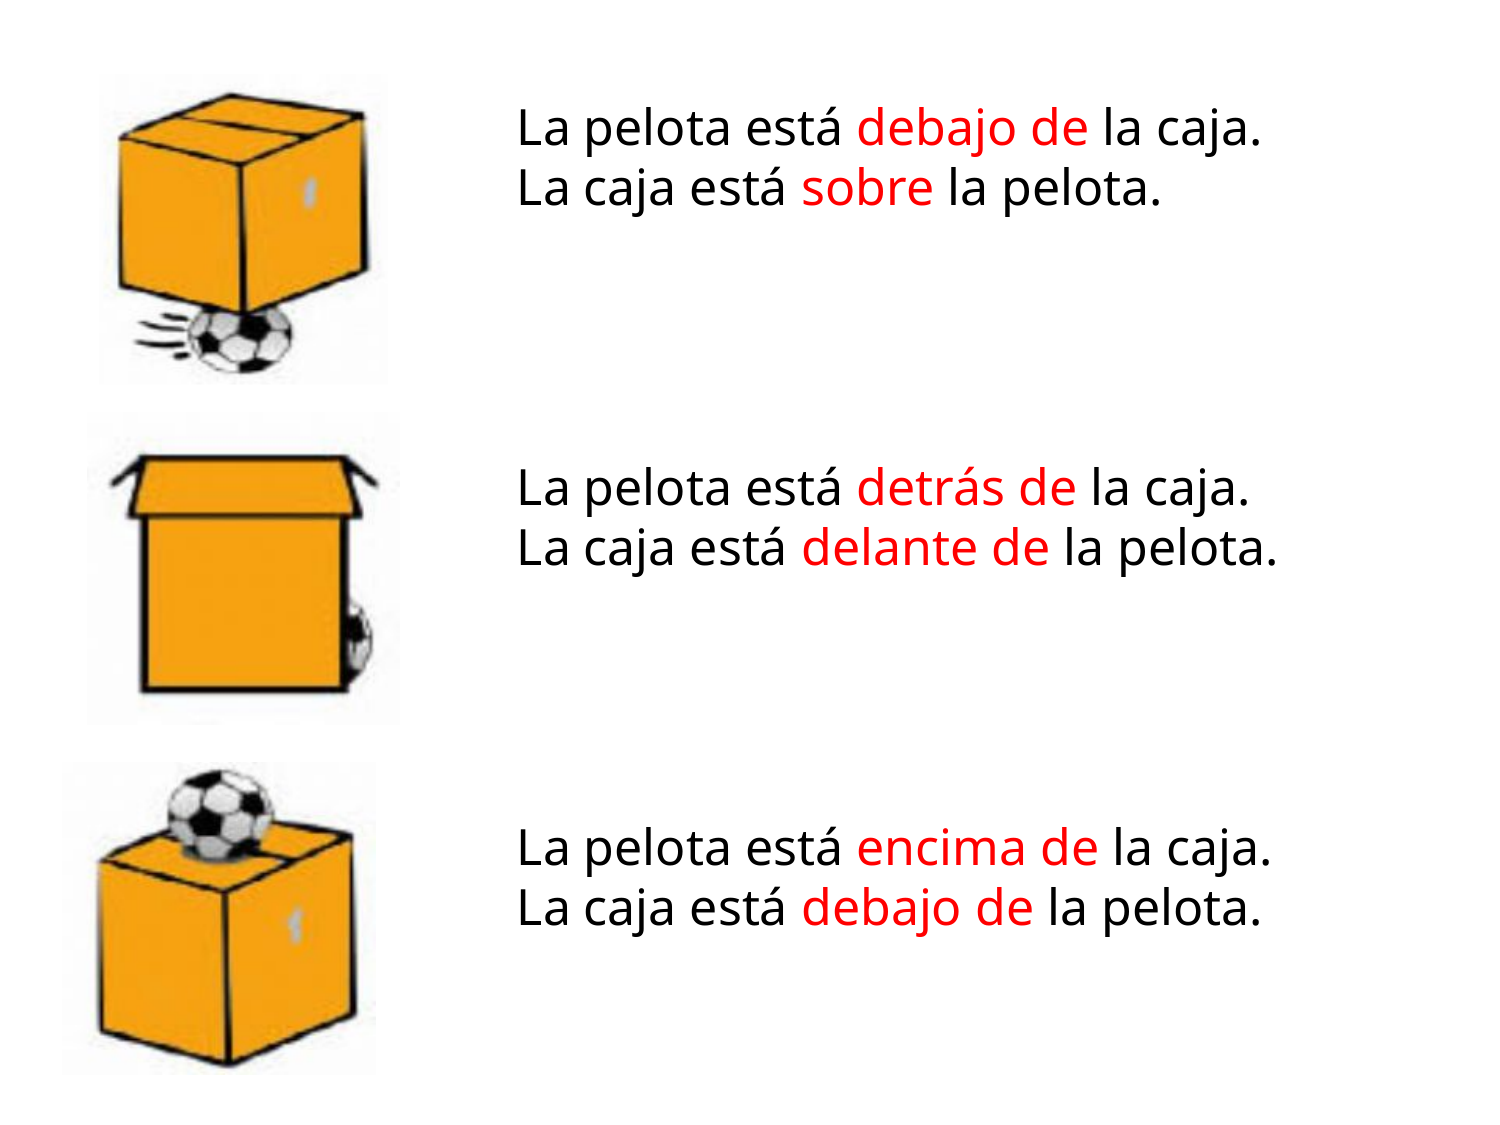

La pelota está debajo de la caja.
La caja está sobre la pelota.
La pelota está detrás de la caja.
La caja está delante de la pelota.
La pelota está encima de la caja.
La caja está debajo de la pelota.